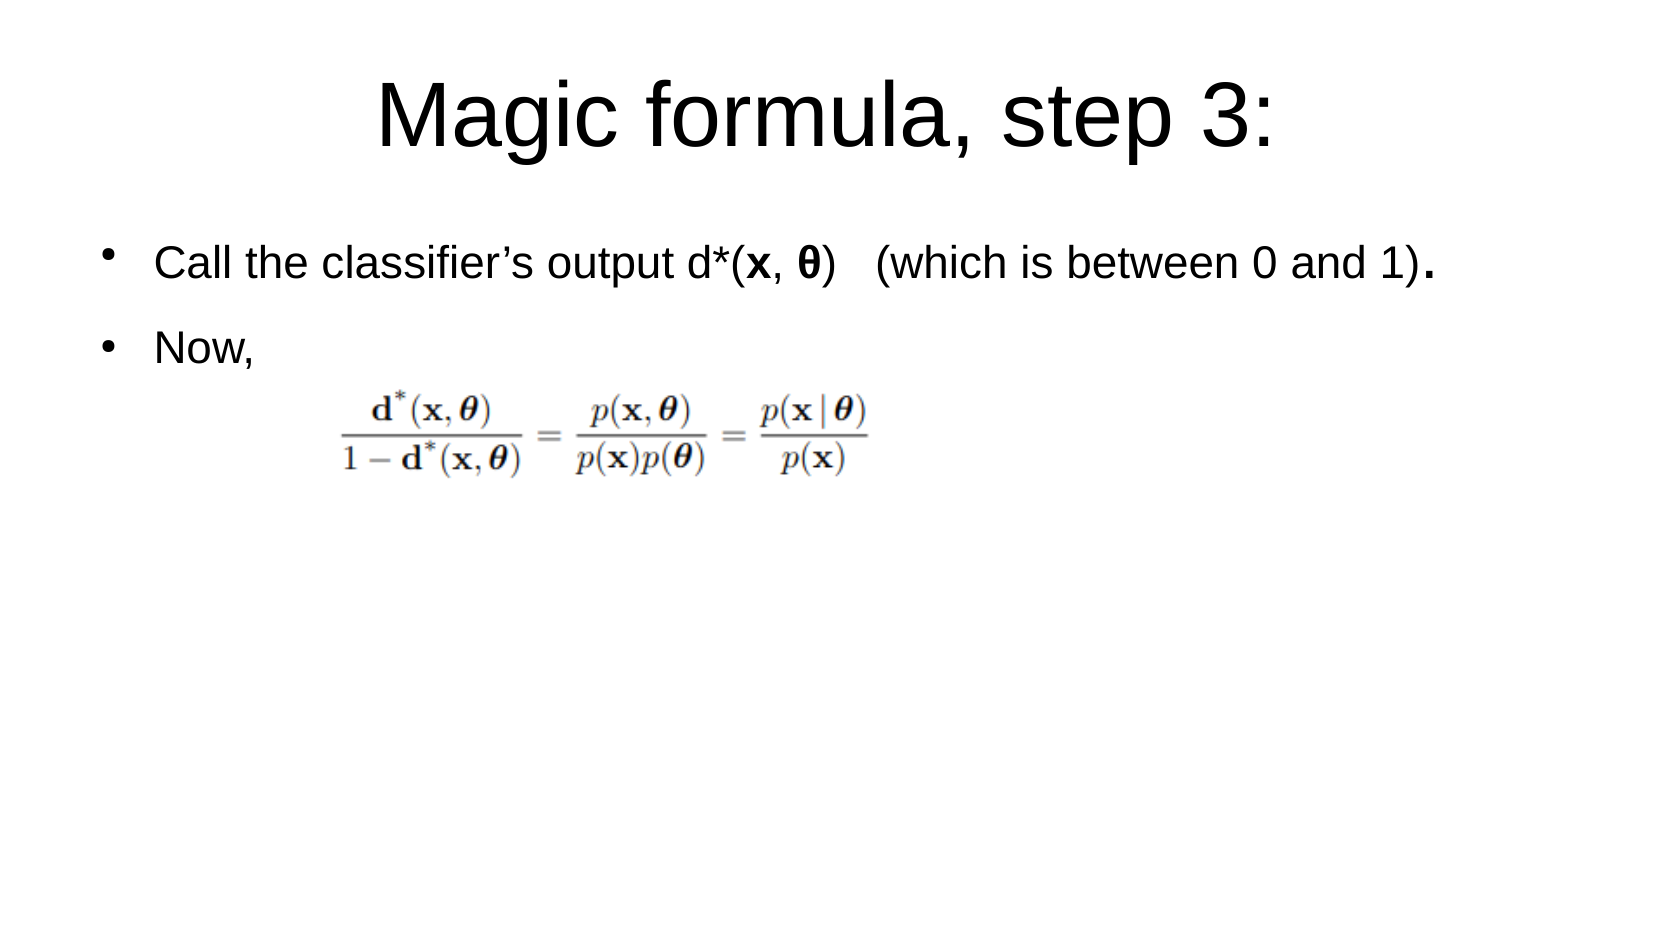

# Magic formula, step 3:
Call the classifier’s output d*(x, θ) (which is between 0 and 1).
Now,